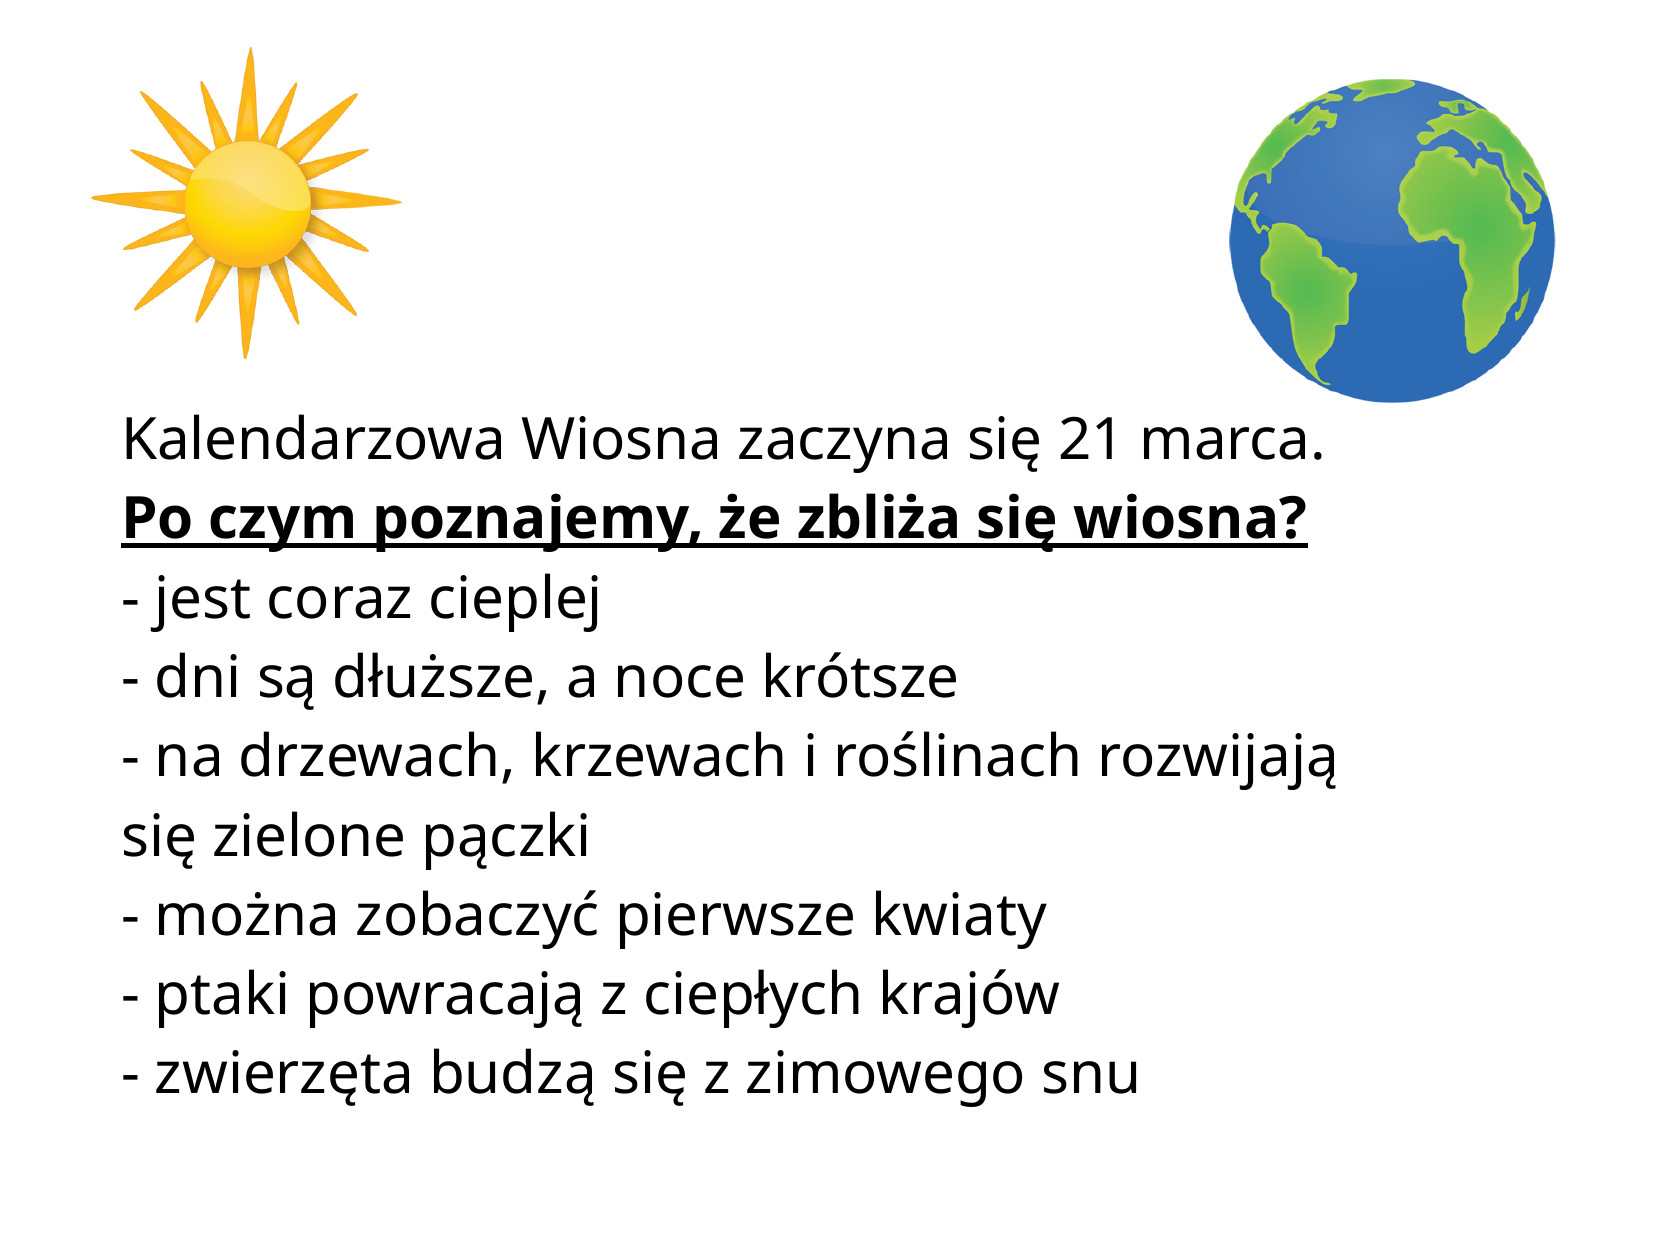

Kalendarzowa Wiosna zaczyna się 21 marca.
Po czym poznajemy, że zbliża się wiosna?
- jest coraz cieplej
- dni są dłuższe, a noce krótsze
- na drzewach, krzewach i roślinach rozwijają się zielone pączki
- można zobaczyć pierwsze kwiaty
- ptaki powracają z ciepłych krajów
- zwierzęta budzą się z zimowego snu